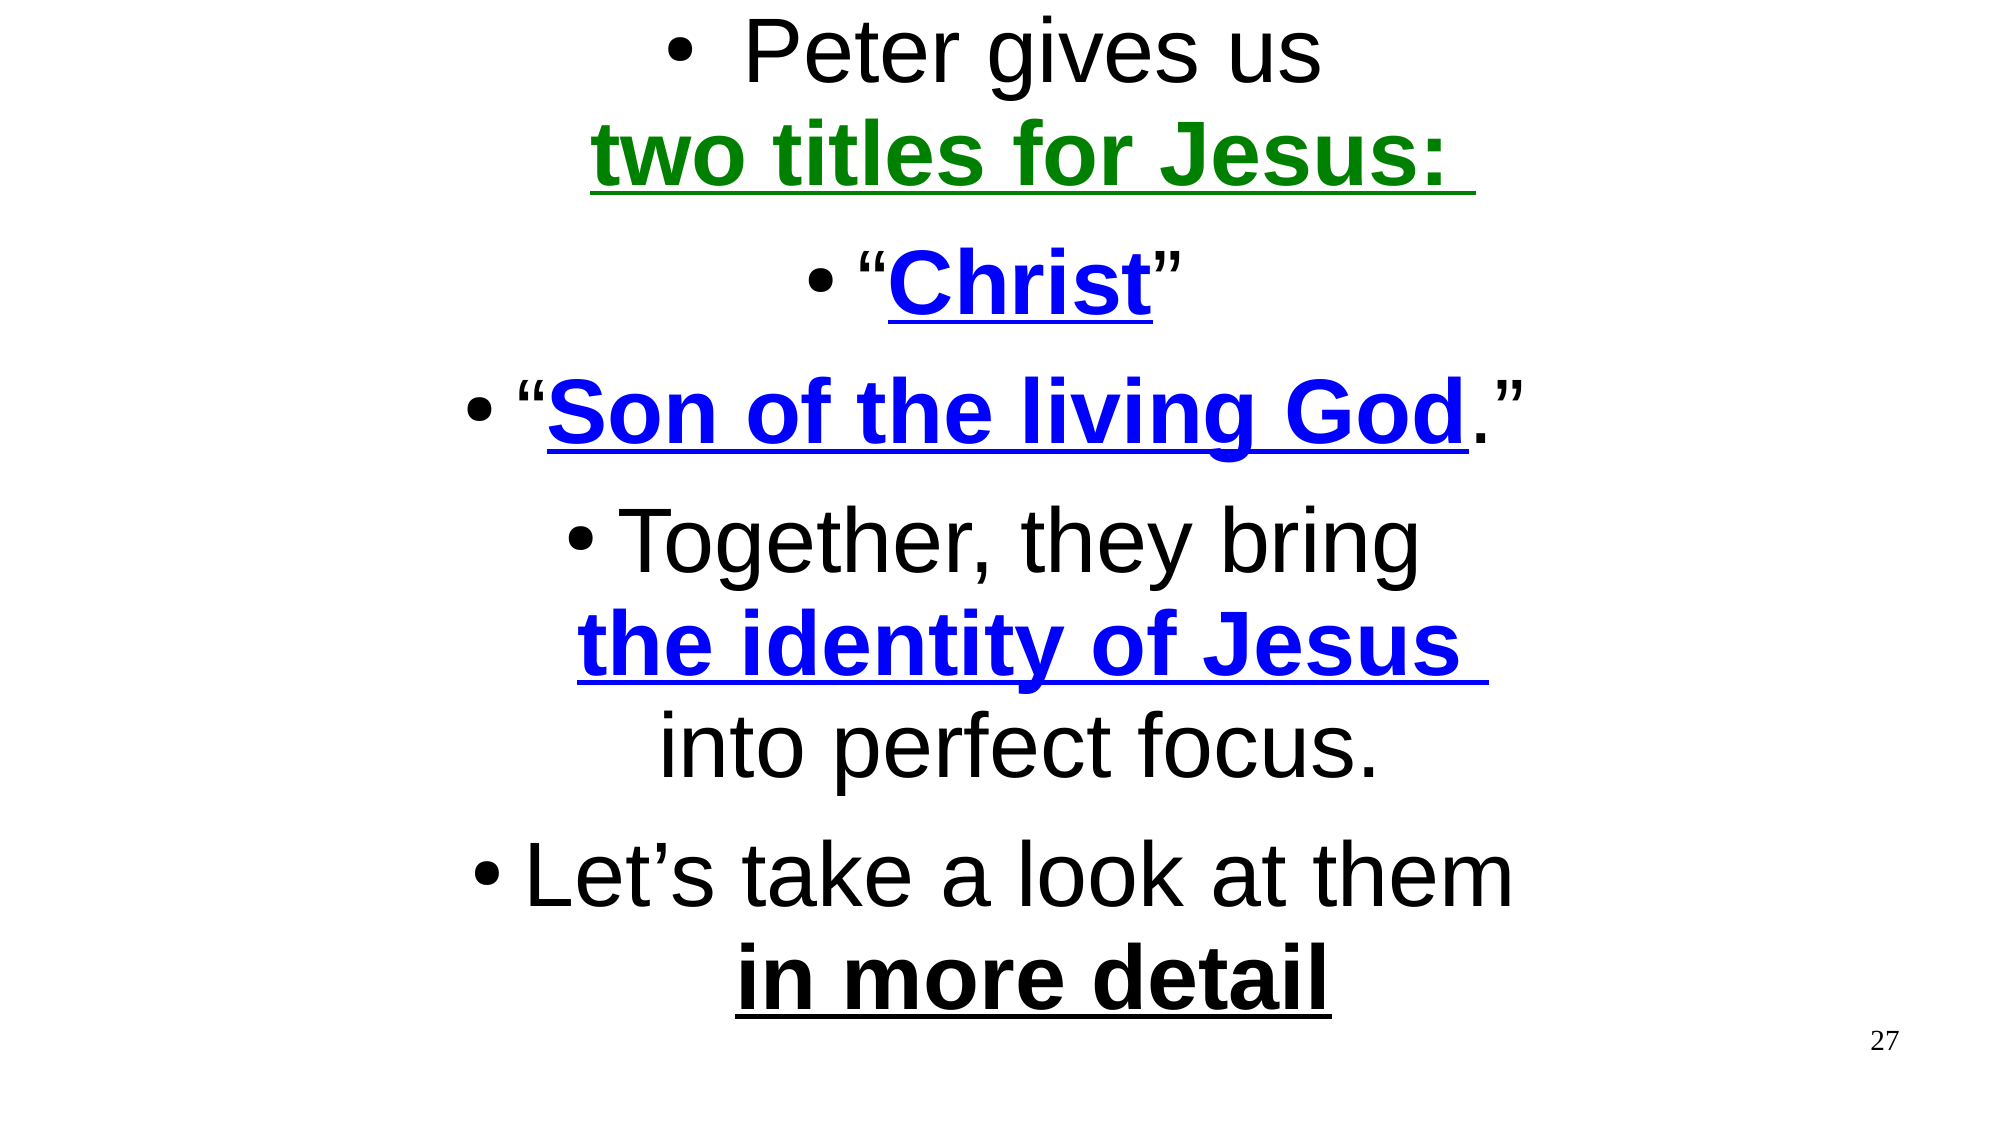

# Peter gives us two titles for Jesus:
“Christ”
“Son of the living God.”
Together, they bring
the identity of Jesus
into perfect focus.
Let’s take a look at them
in more detail
27